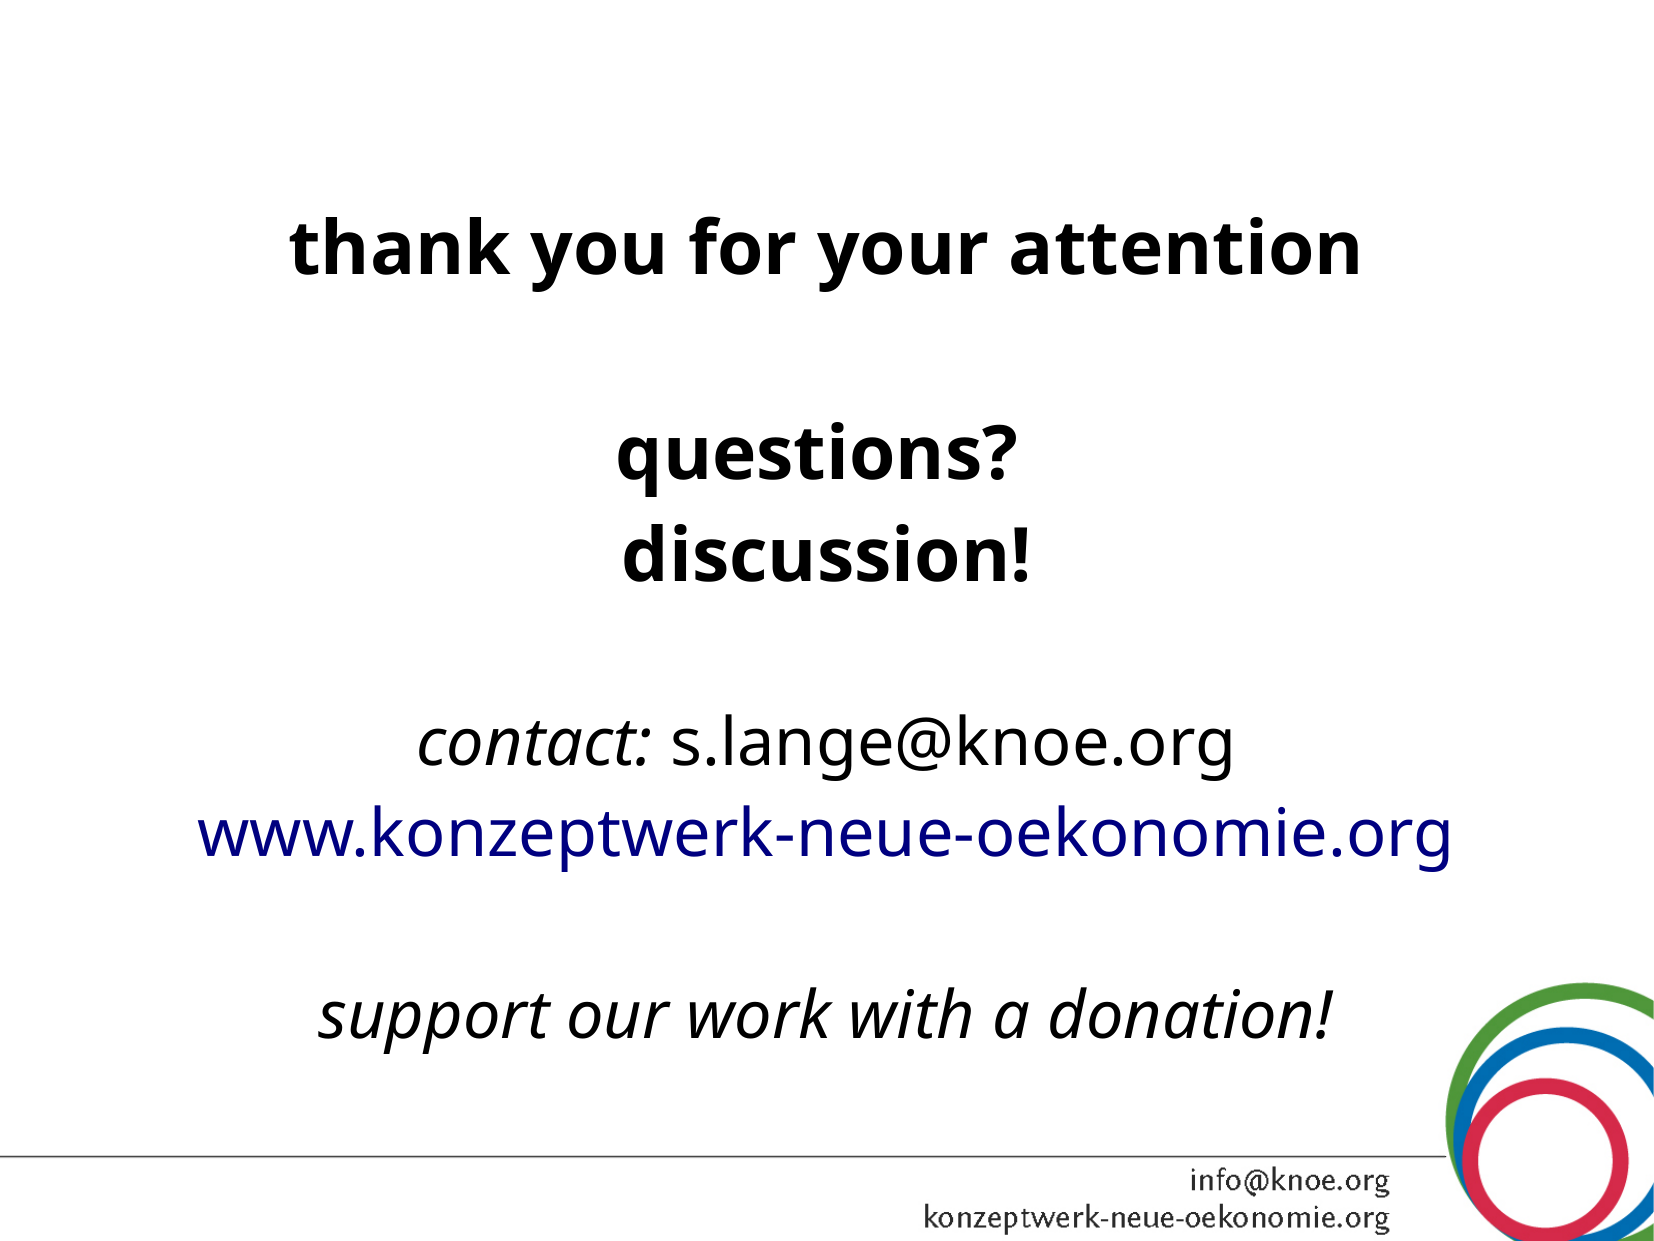

# thank you for your attention
questions?
discussion!
contact: s.lange@knoe.org
www.konzeptwerk-neue-oekonomie.org
support our work with a donation!